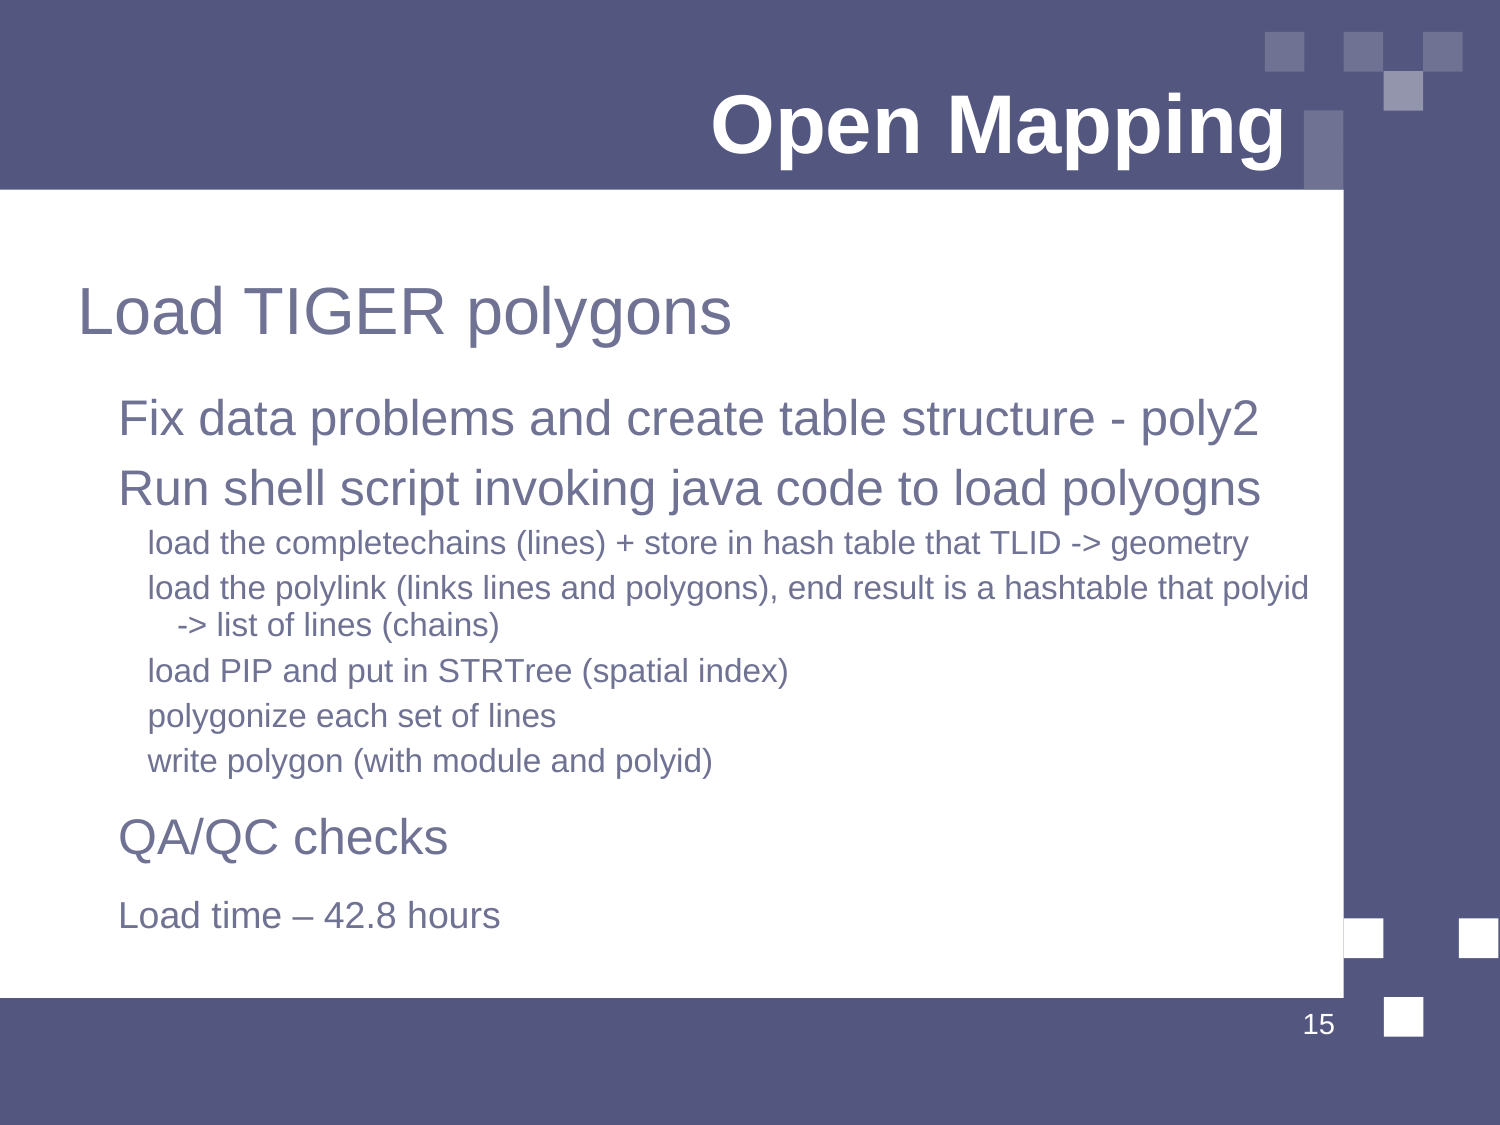

# Open Mapping
 Load TIGER polygons
Fix data problems and create table structure - poly2
Run shell script invoking java code to load polyogns
load the completechains (lines) + store in hash table that TLID -> geometry
load the polylink (links lines and polygons), end result is a hashtable that polyid -> list of lines (chains)
load PIP and put in STRTree (spatial index)
polygonize each set of lines
write polygon (with module and polyid)
QA/QC checks
Load time – 42.8 hours
15